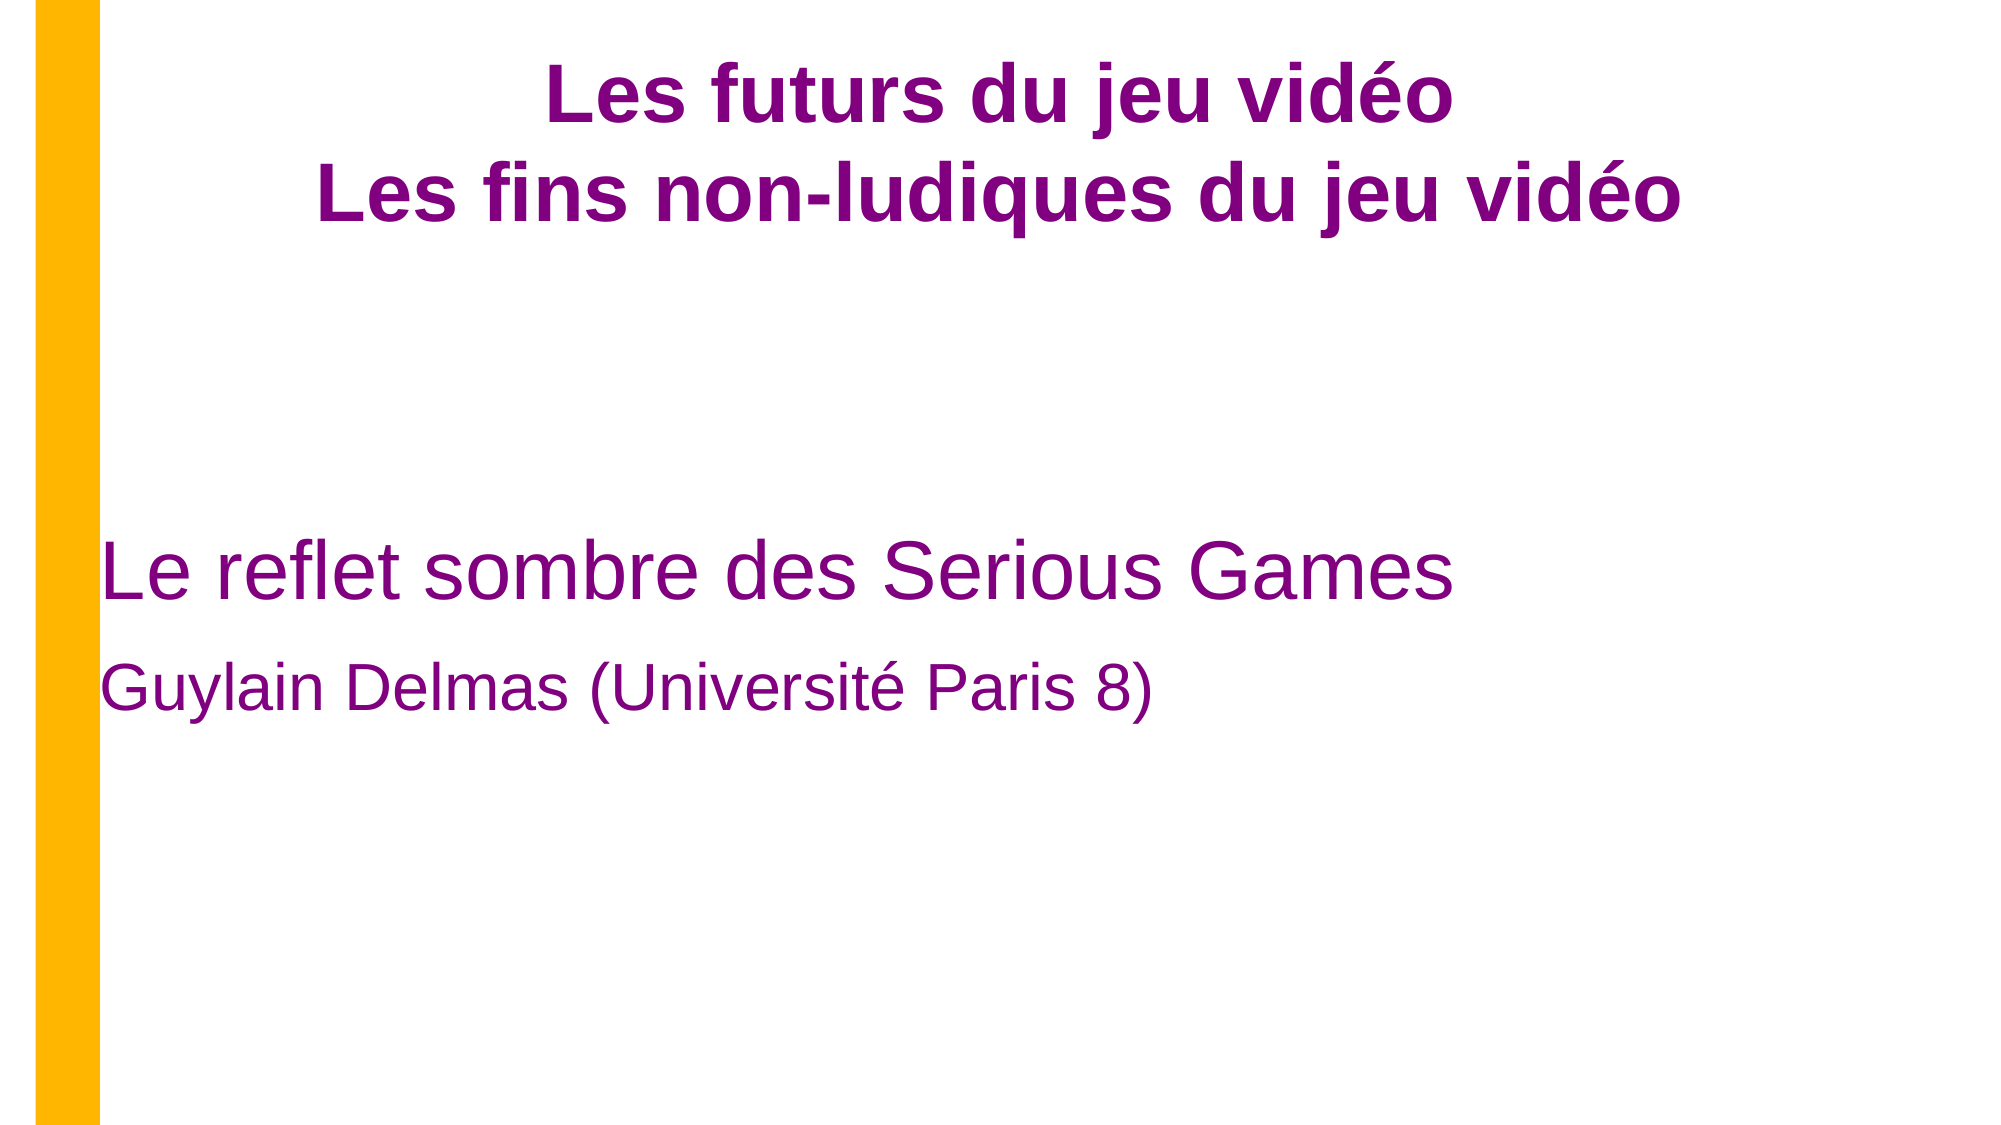

# Les futurs du jeu vidéo Les fins non-ludiques du jeu vidéo
Le reflet sombre des Serious Games
Guylain Delmas (Université Paris 8)